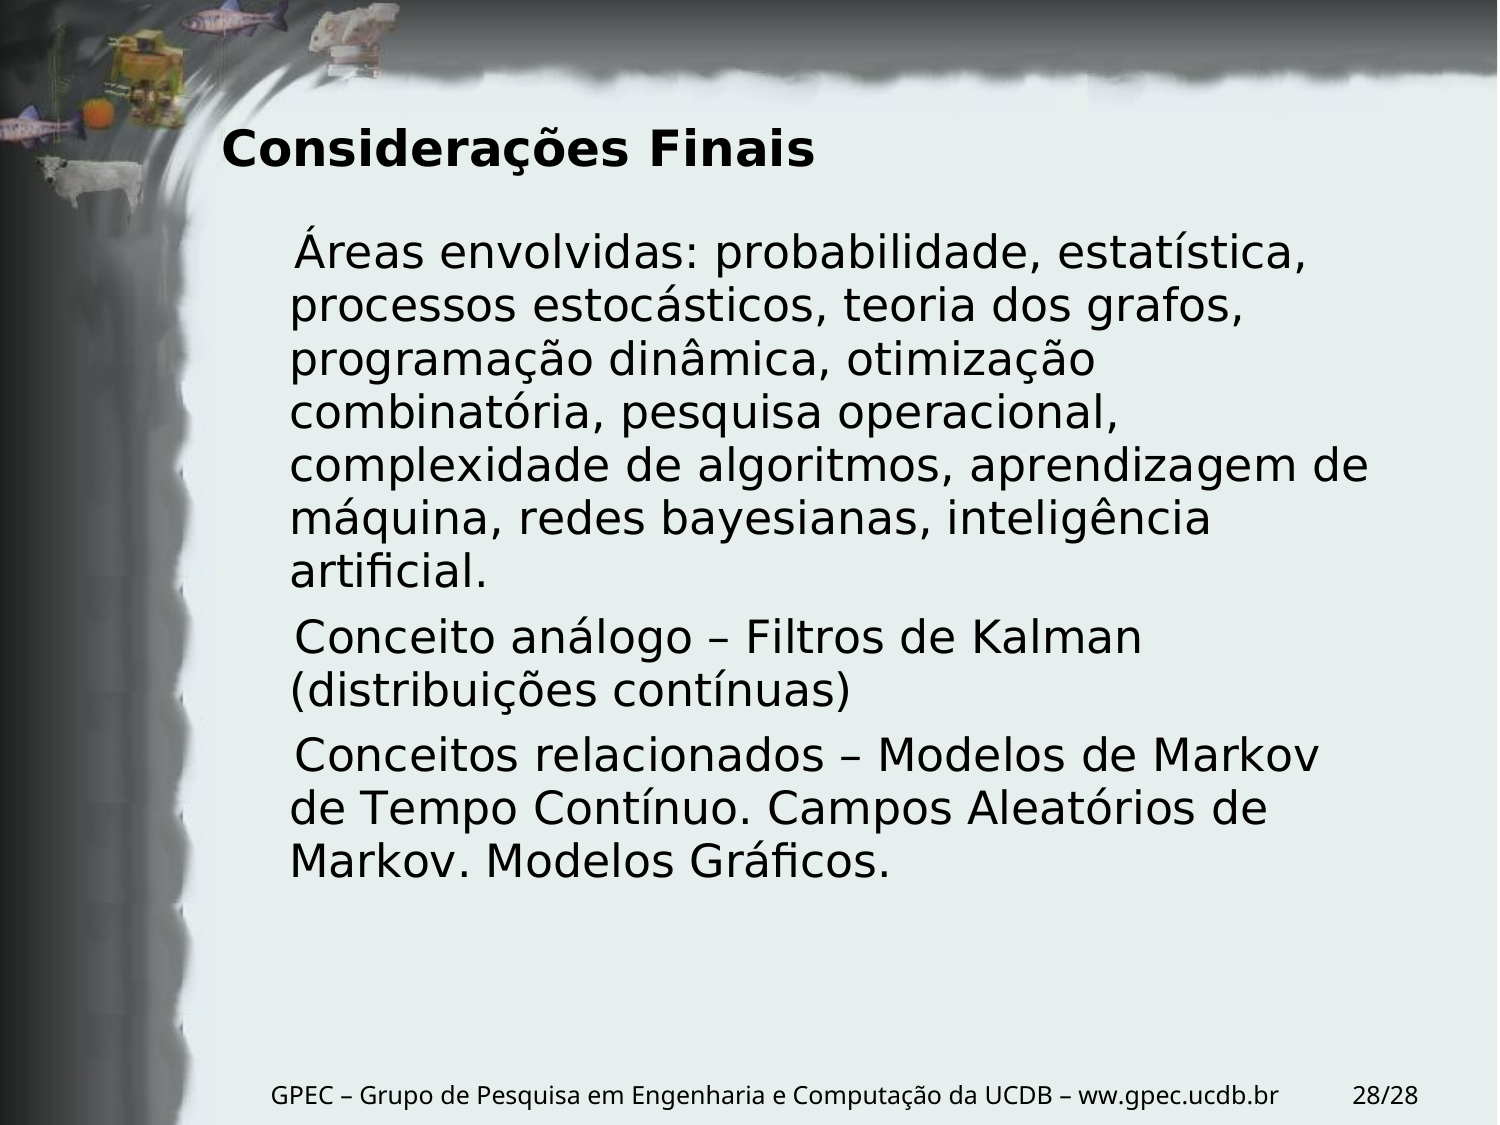

# Considerações Finais
 Áreas envolvidas: probabilidade, estatística, processos estocásticos, teoria dos grafos, programação dinâmica, otimização combinatória, pesquisa operacional, complexidade de algoritmos, aprendizagem de máquina, redes bayesianas, inteligência artificial.
 Conceito análogo – Filtros de Kalman (distribuições contínuas)
 Conceitos relacionados – Modelos de Markov de Tempo Contínuo. Campos Aleatórios de Markov. Modelos Gráficos.